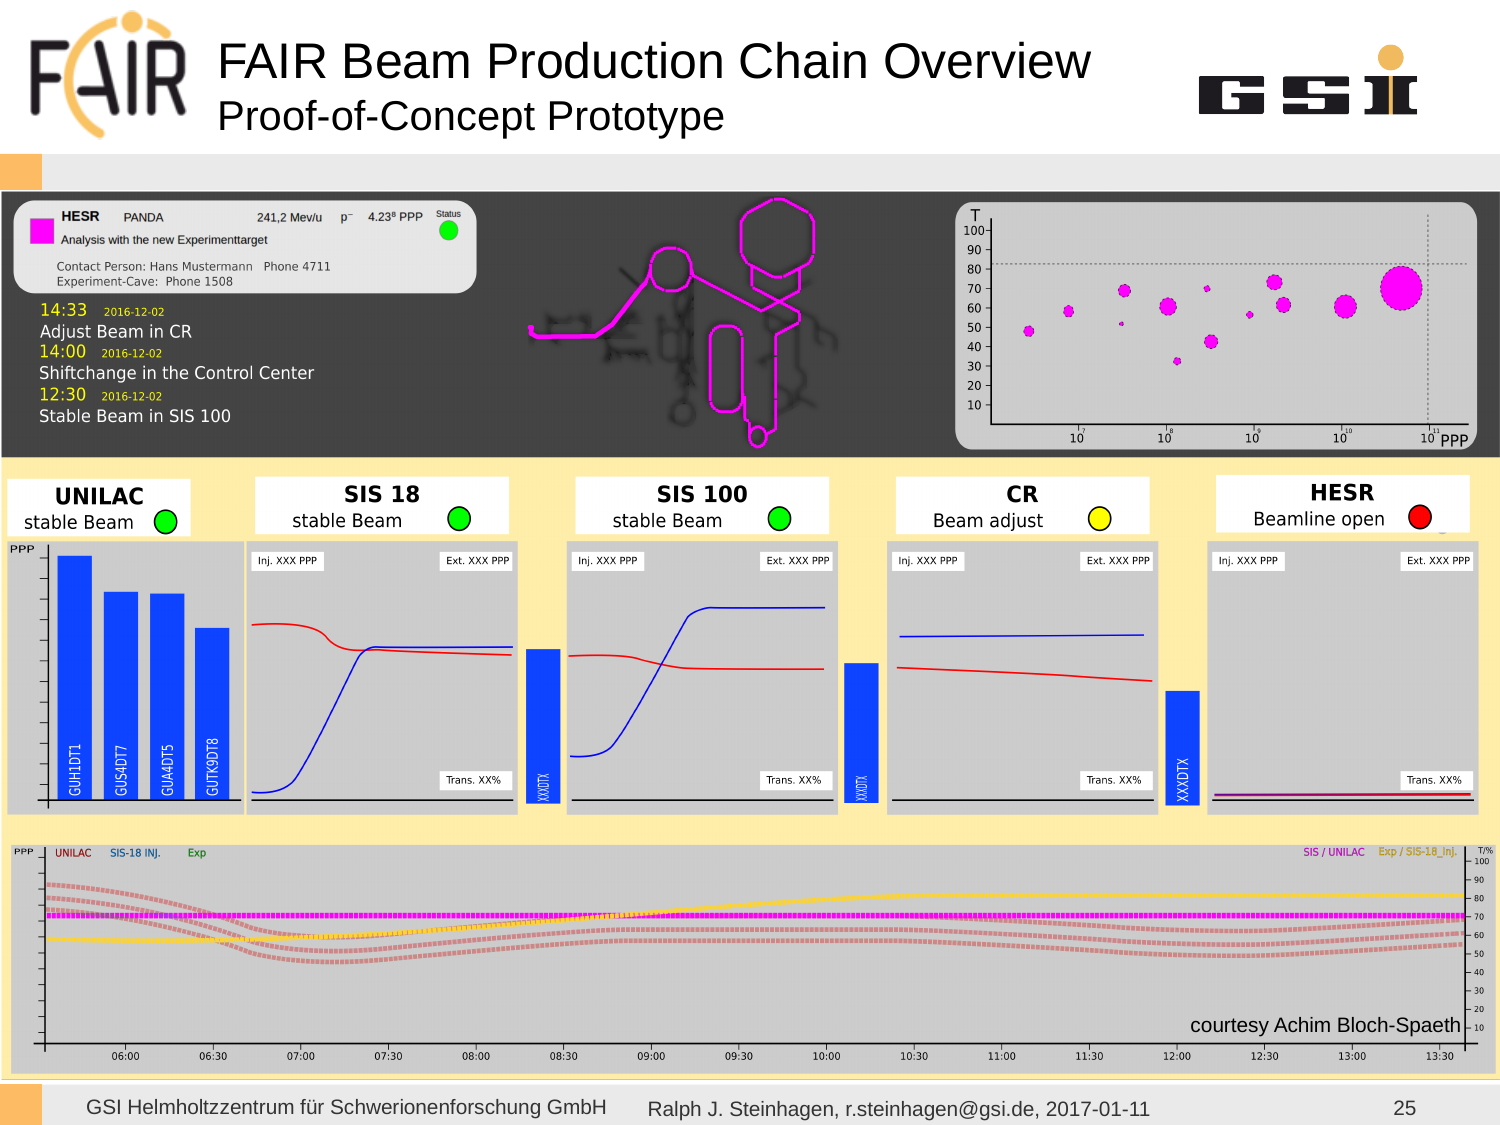

# FAIR Beam Production Chain Overview Proof-of-Concept Prototype
courtesy Achim Bloch-Spaeth